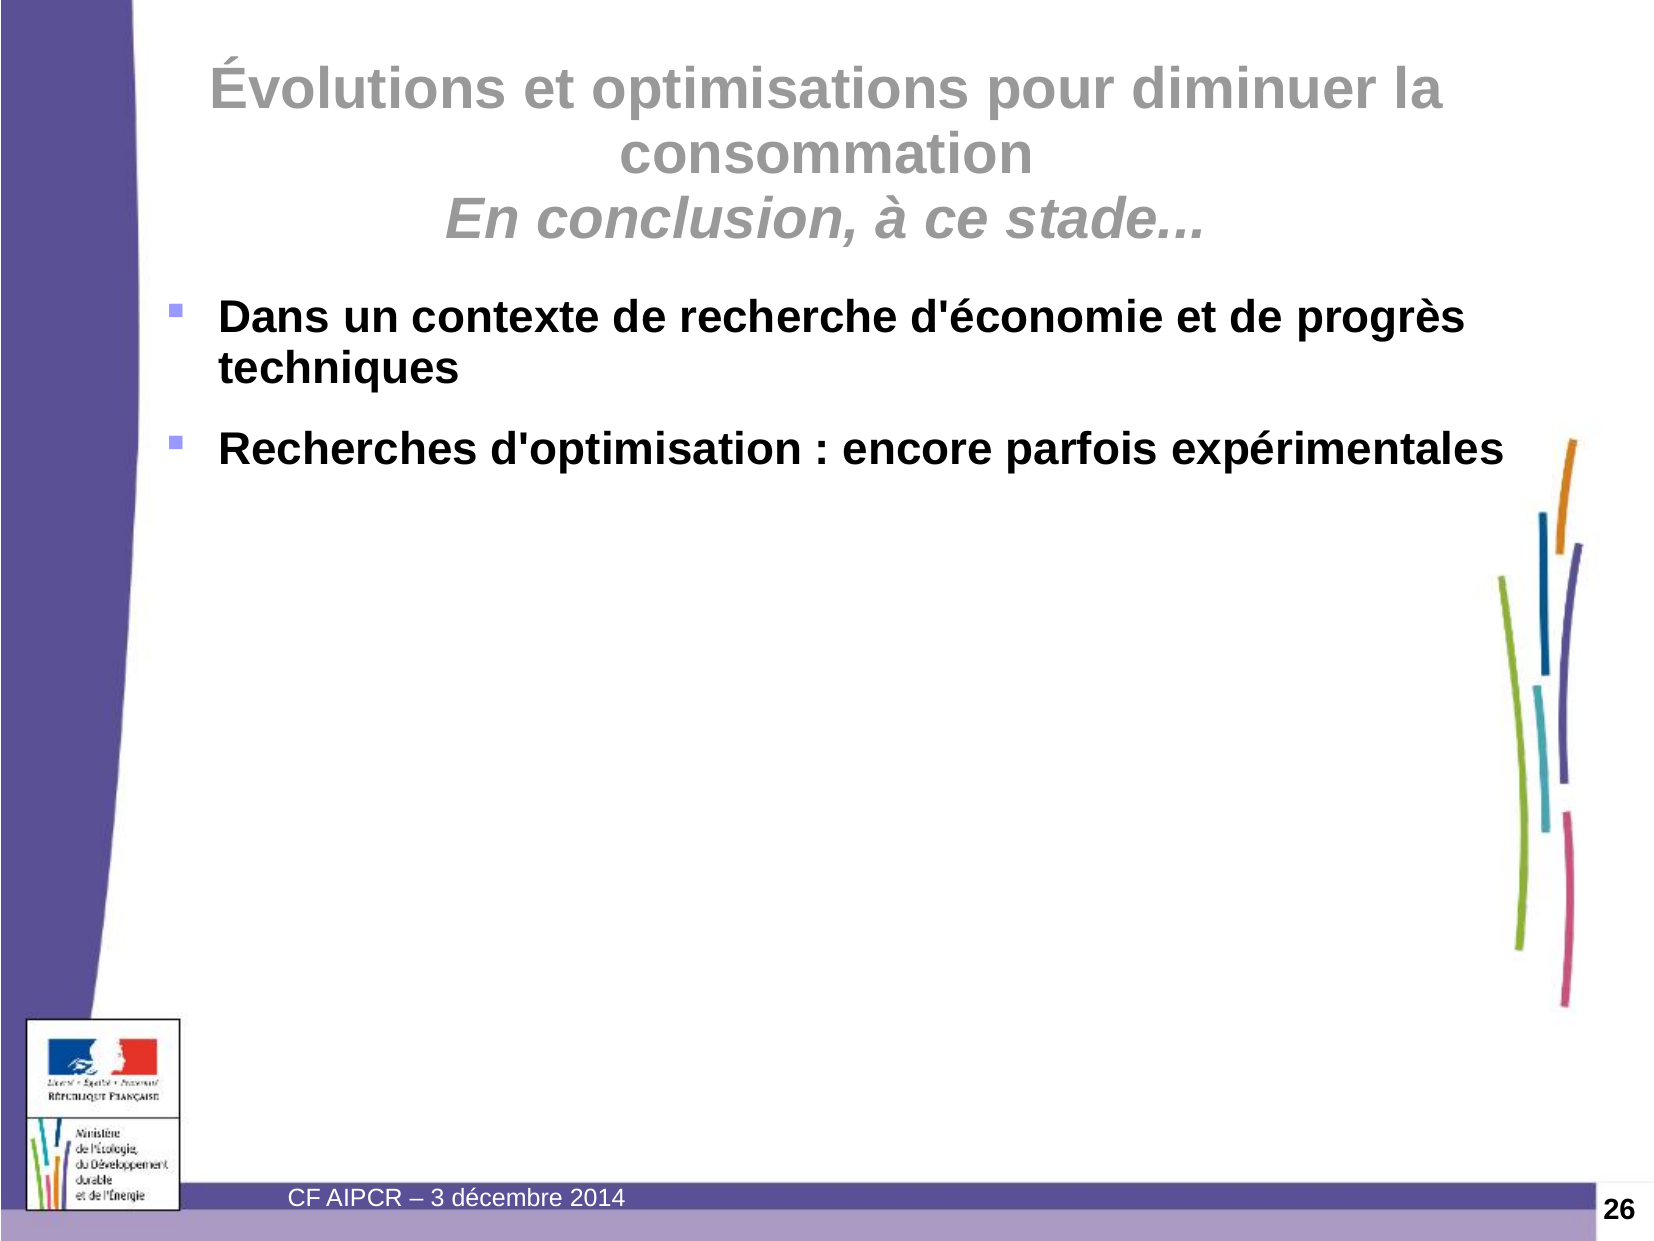

# Évolutions et optimisations pour diminuer la consommation En conclusion, à ce stade...
Dans un contexte de recherche d'économie et de progrès techniques
Recherches d'optimisation : encore parfois expérimentales
nom du document
26